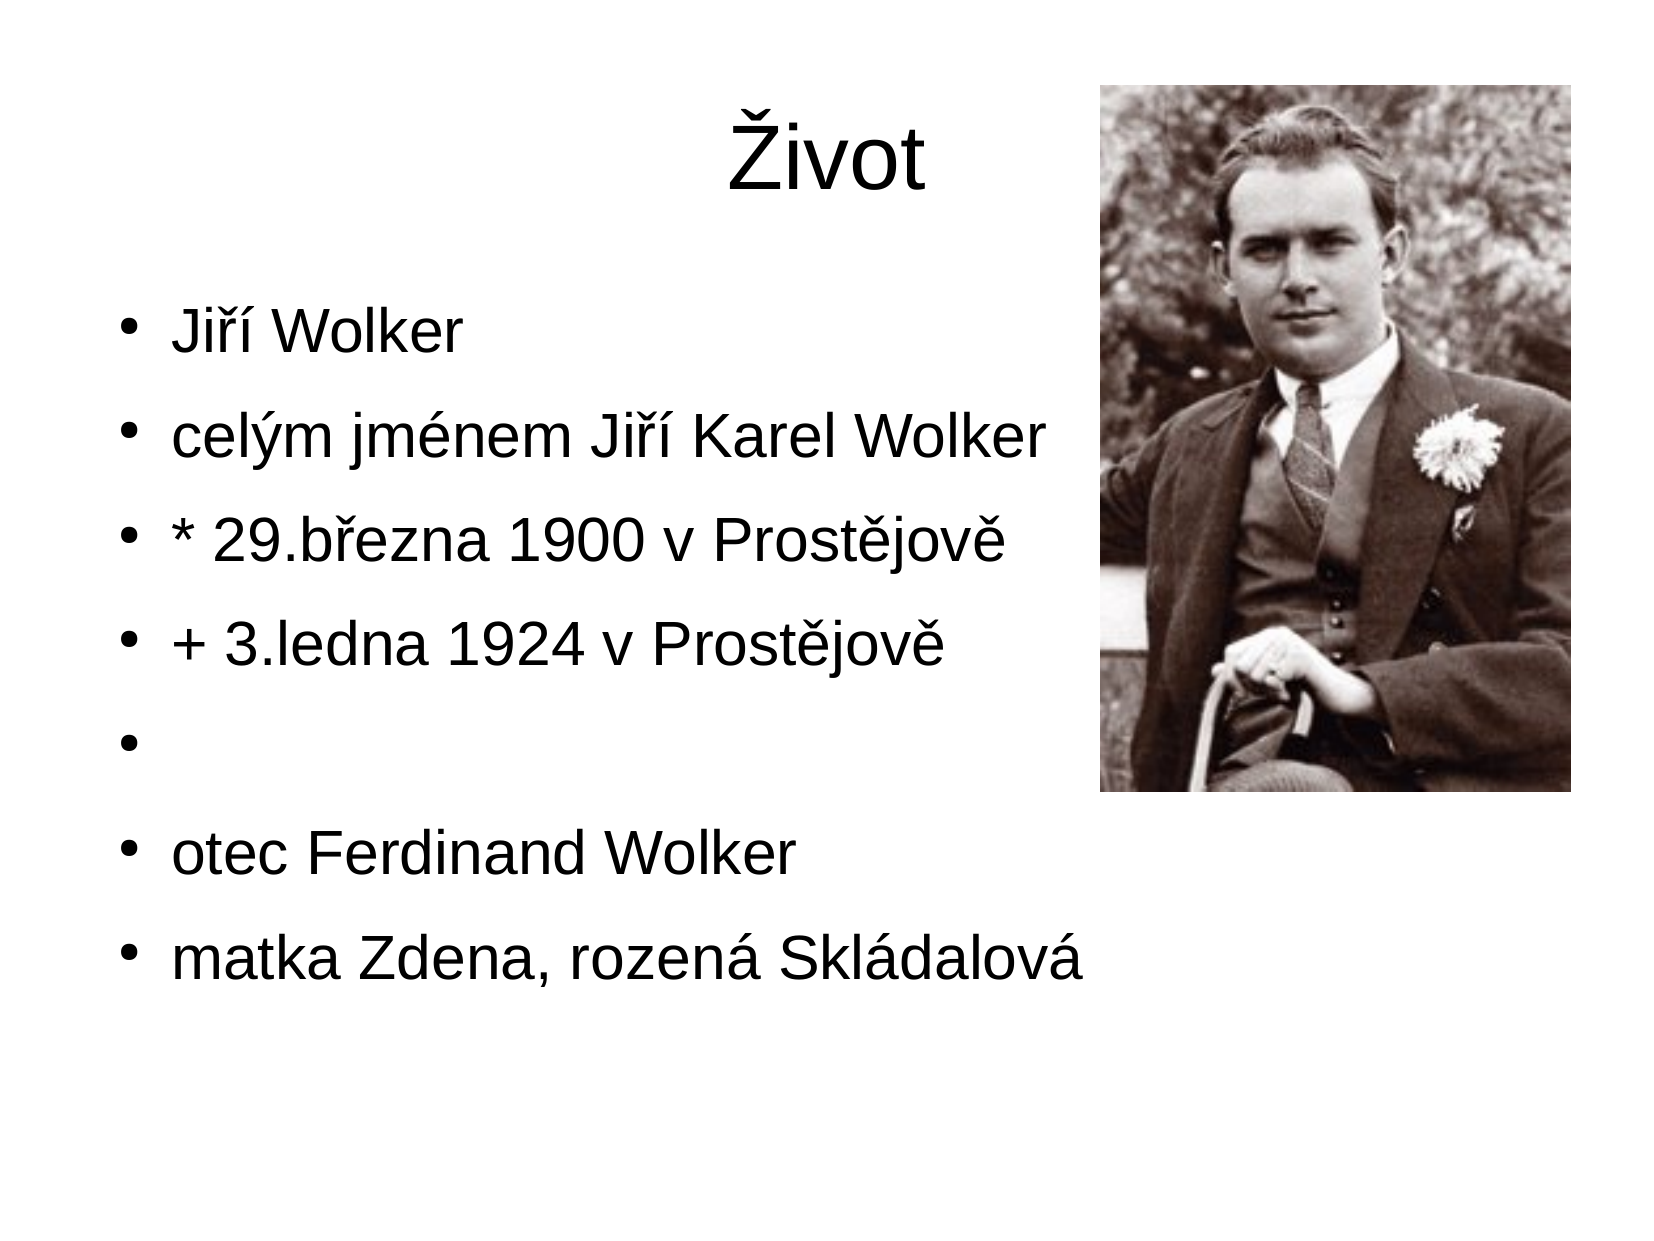

# Život
Jiří Wolker
celým jménem Jiří Karel Wolker
* 29.března 1900 v Prostějově
+ 3.ledna 1924 v Prostějově
otec Ferdinand Wolker
matka Zdena, rozená Skládalová